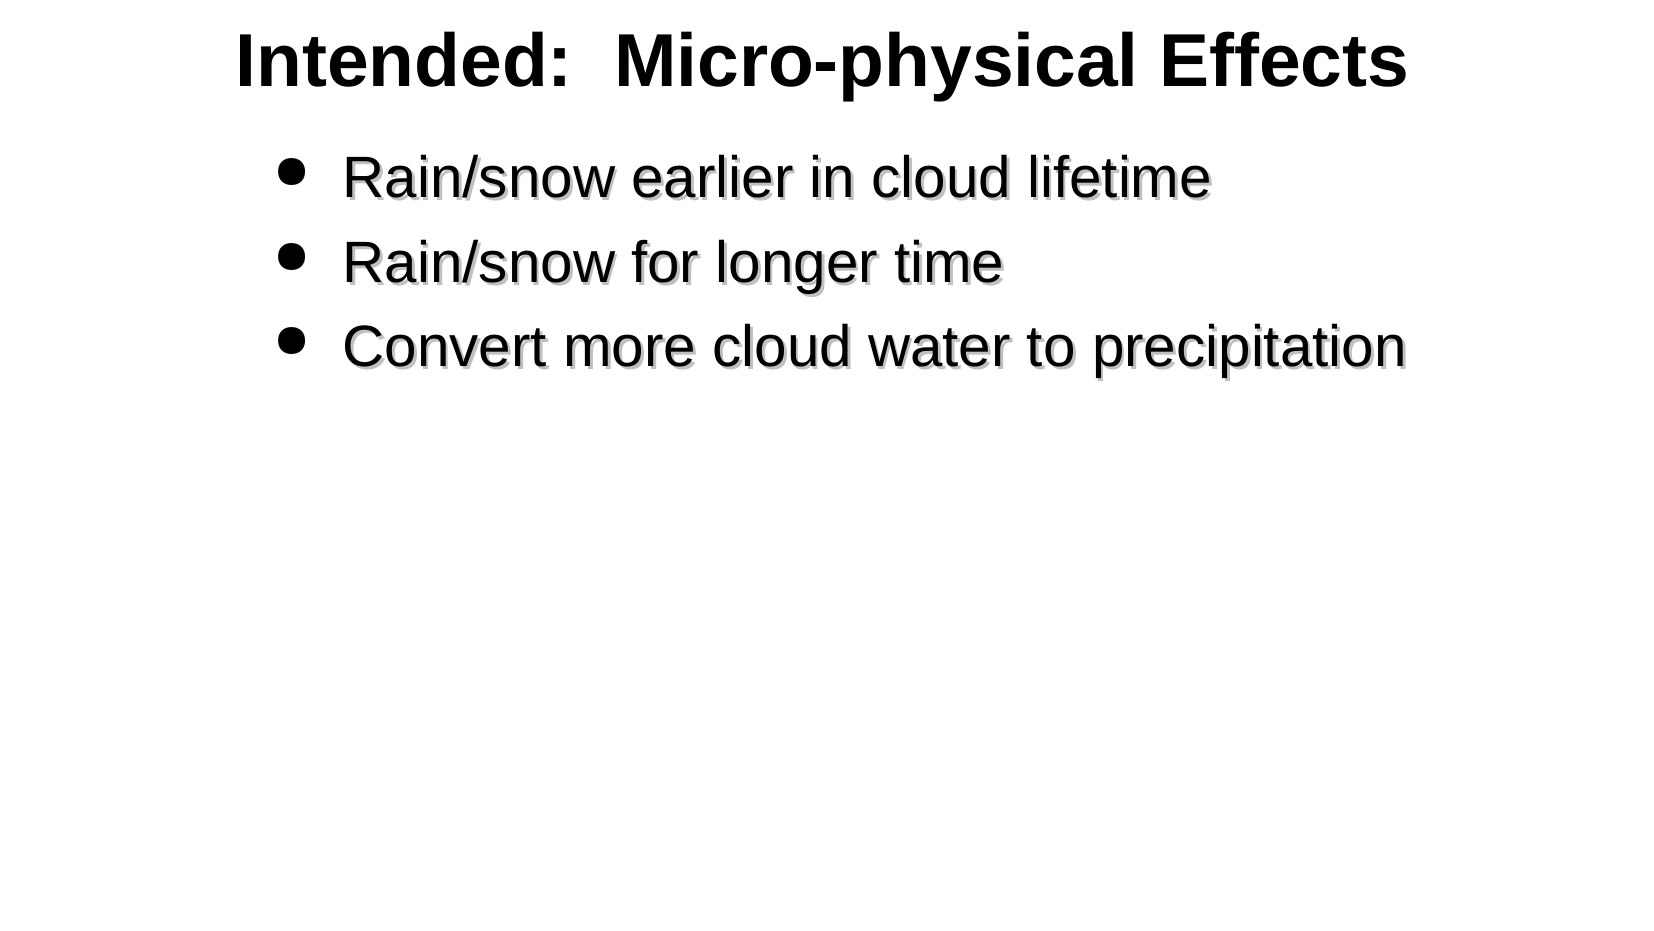

# Intended: Micro-physical Effects
 Rain/snow earlier in cloud lifetime
 Rain/snow for longer time
 Convert more cloud water to precipitation